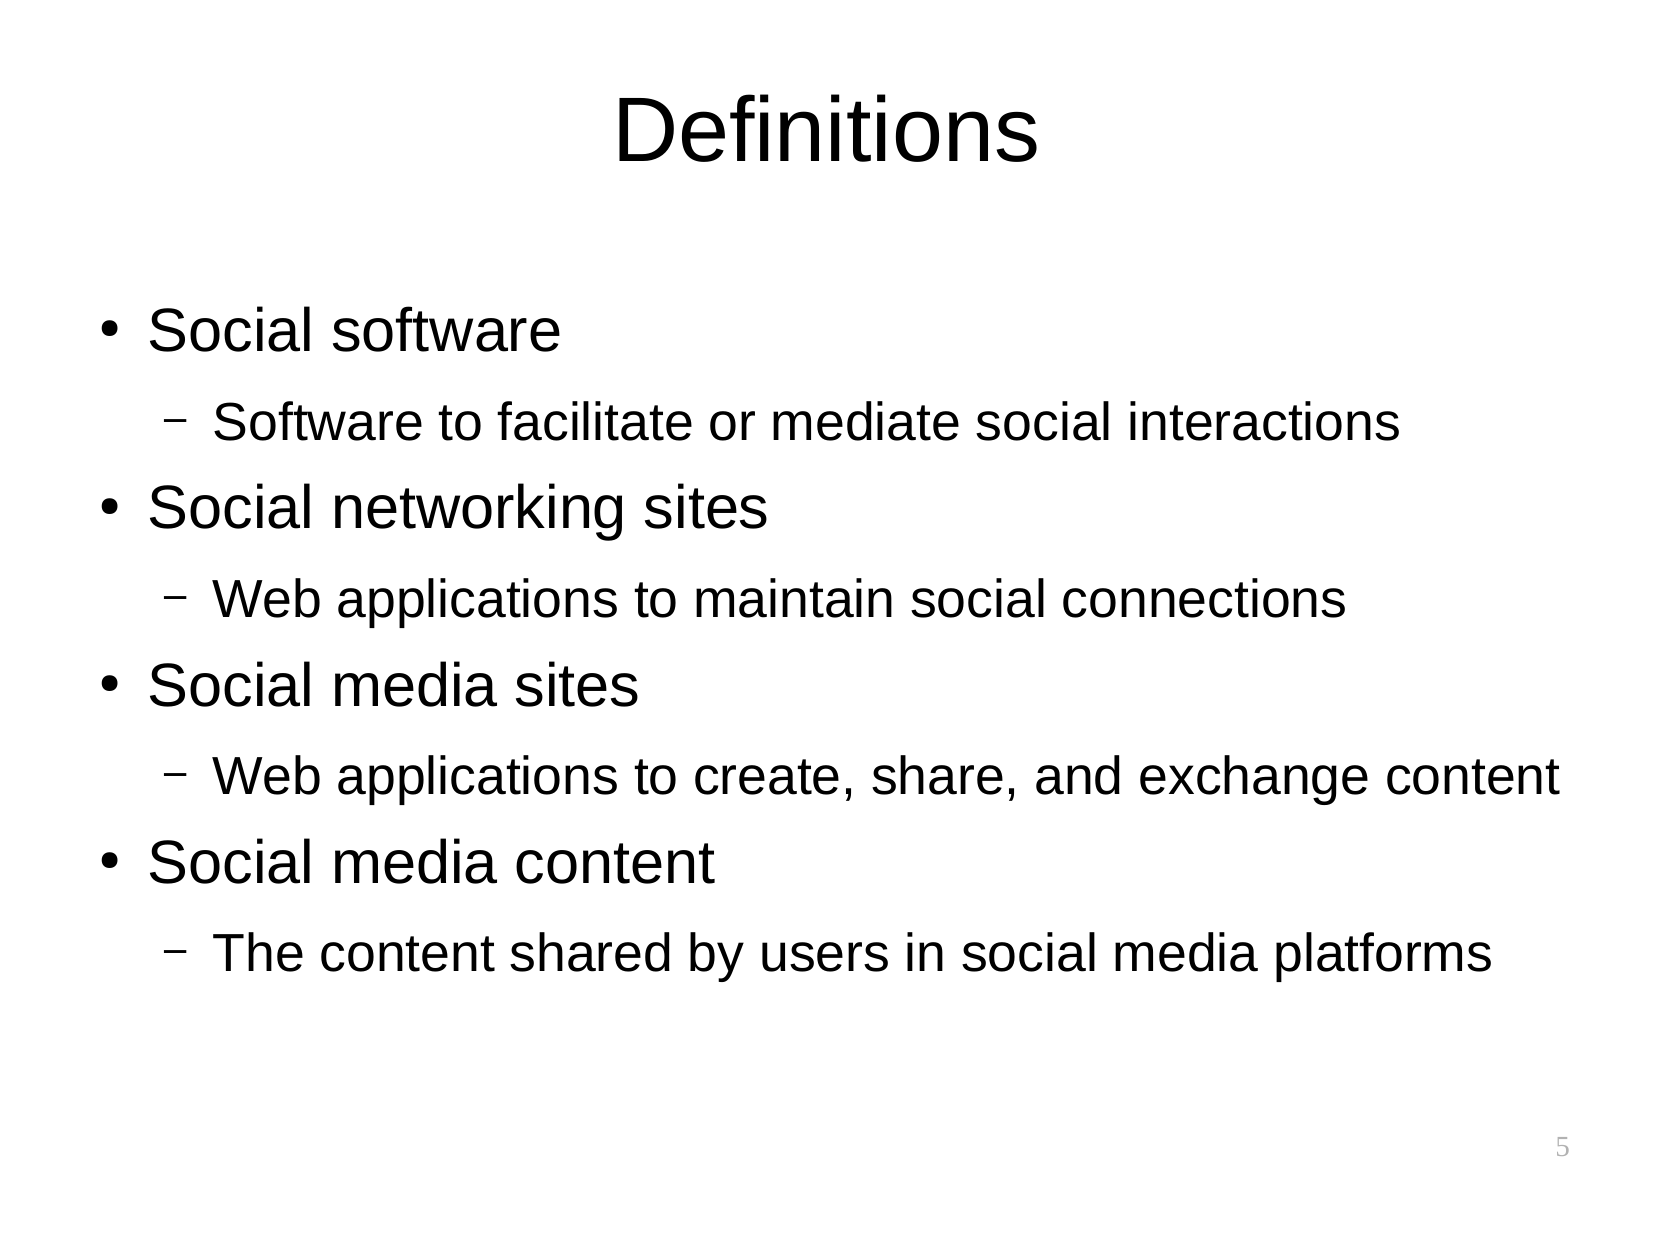

# Definitions
Social software
Software to facilitate or mediate social interactions
Social networking sites
Web applications to maintain social connections
Social media sites
Web applications to create, share, and exchange content
Social media content
The content shared by users in social media platforms
5